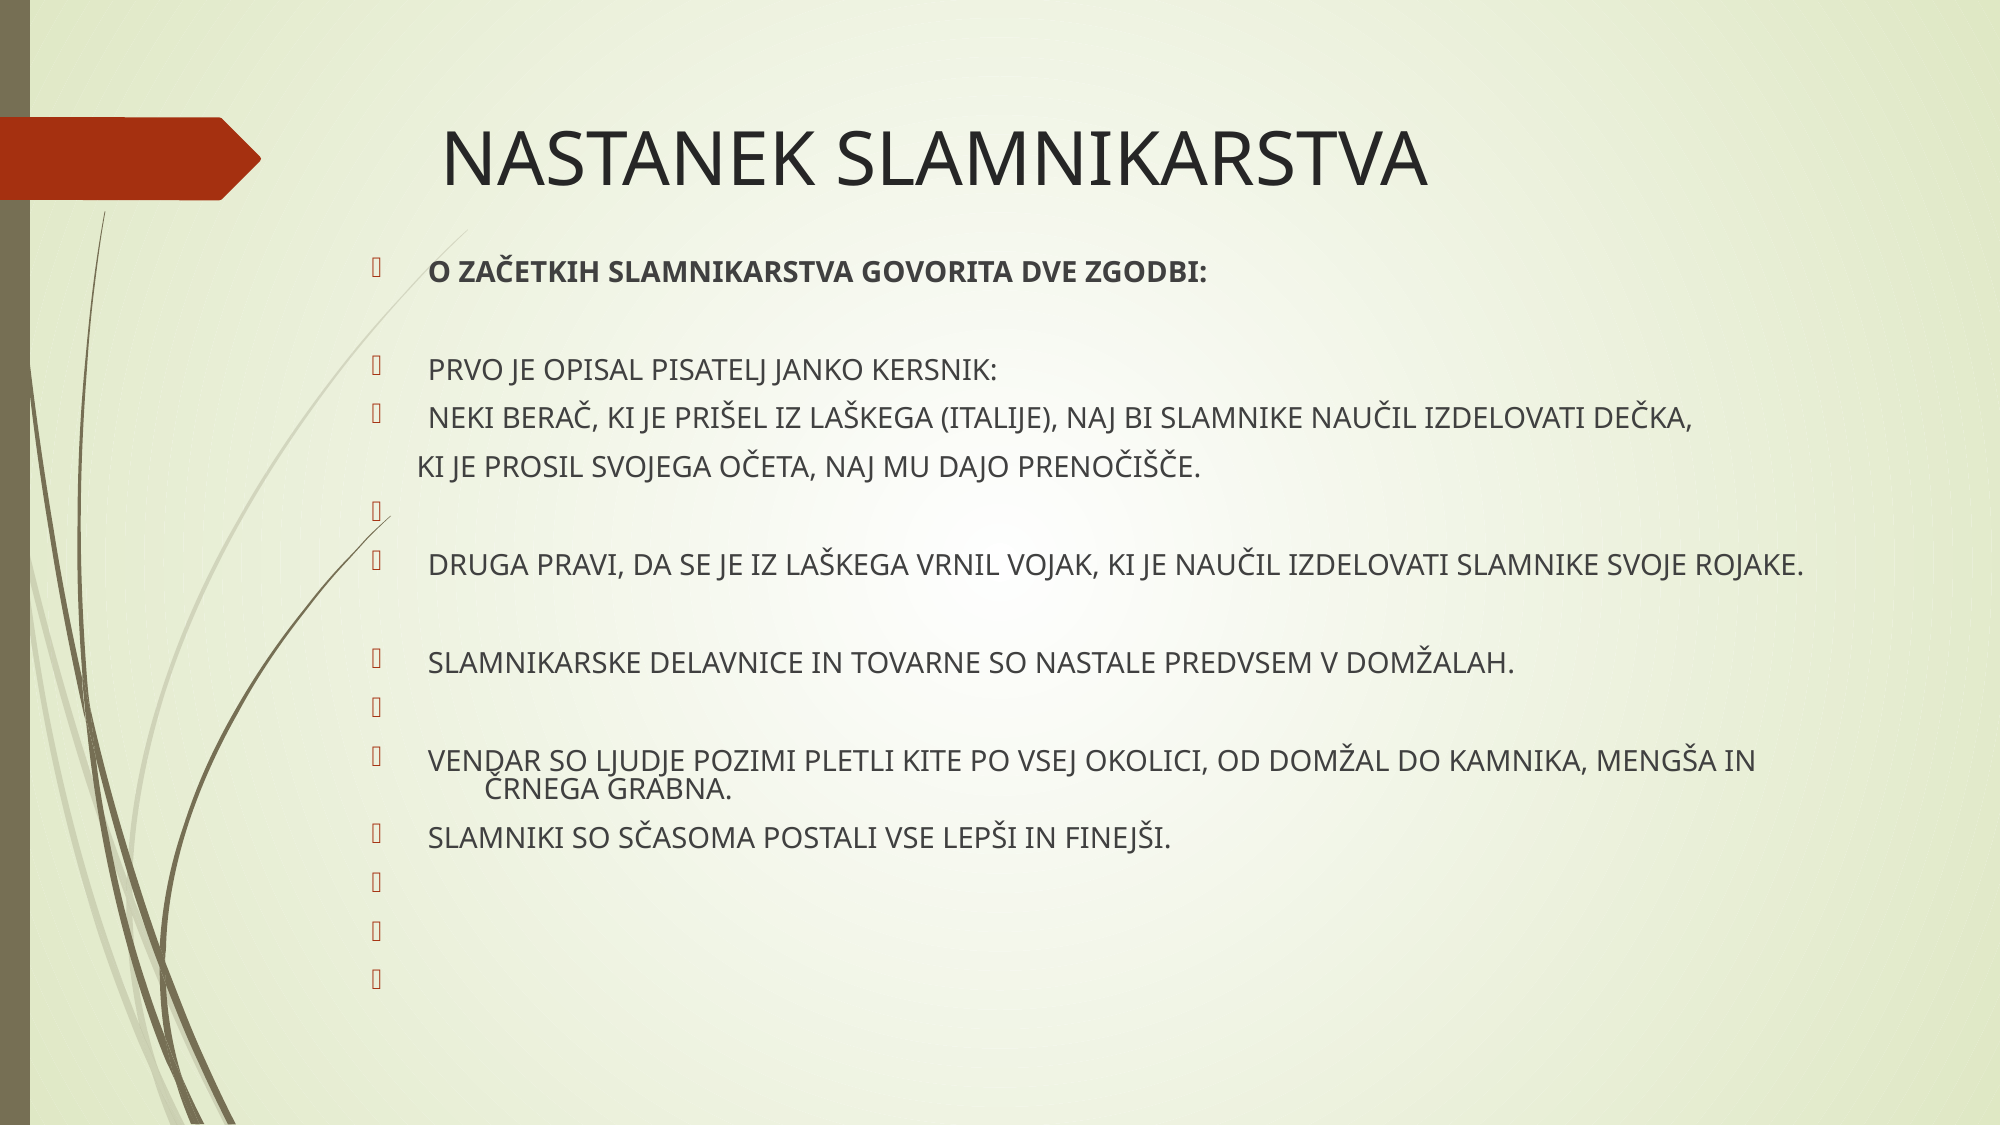

# NASTANEK SLAMNIKARSTVA
O ZAČETKIH SLAMNIKARSTVA GOVORITA DVE ZGODBI:
PRVO JE OPISAL PISATELJ JANKO KERSNIK:
NEKI BERAČ, KI JE PRIŠEL IZ LAŠKEGA (ITALIJE), NAJ BI SLAMNIKE NAUČIL IZDELOVATI DEČKA,
 KI JE PROSIL SVOJEGA OČETA, NAJ MU DAJO PRENOČIŠČE.
DRUGA PRAVI, DA SE JE IZ LAŠKEGA VRNIL VOJAK, KI JE NAUČIL IZDELOVATI SLAMNIKE SVOJE ROJAKE.
SLAMNIKARSKE DELAVNICE IN TOVARNE SO NASTALE PREDVSEM V DOMŽALAH.
VENDAR SO LJUDJE POZIMI PLETLI KITE PO VSEJ OKOLICI, OD DOMŽAL DO KAMNIKA, MENGŠA IN ČRNEGA GRABNA.
SLAMNIKI SO SČASOMA POSTALI VSE LEPŠI IN FINEJŠI.